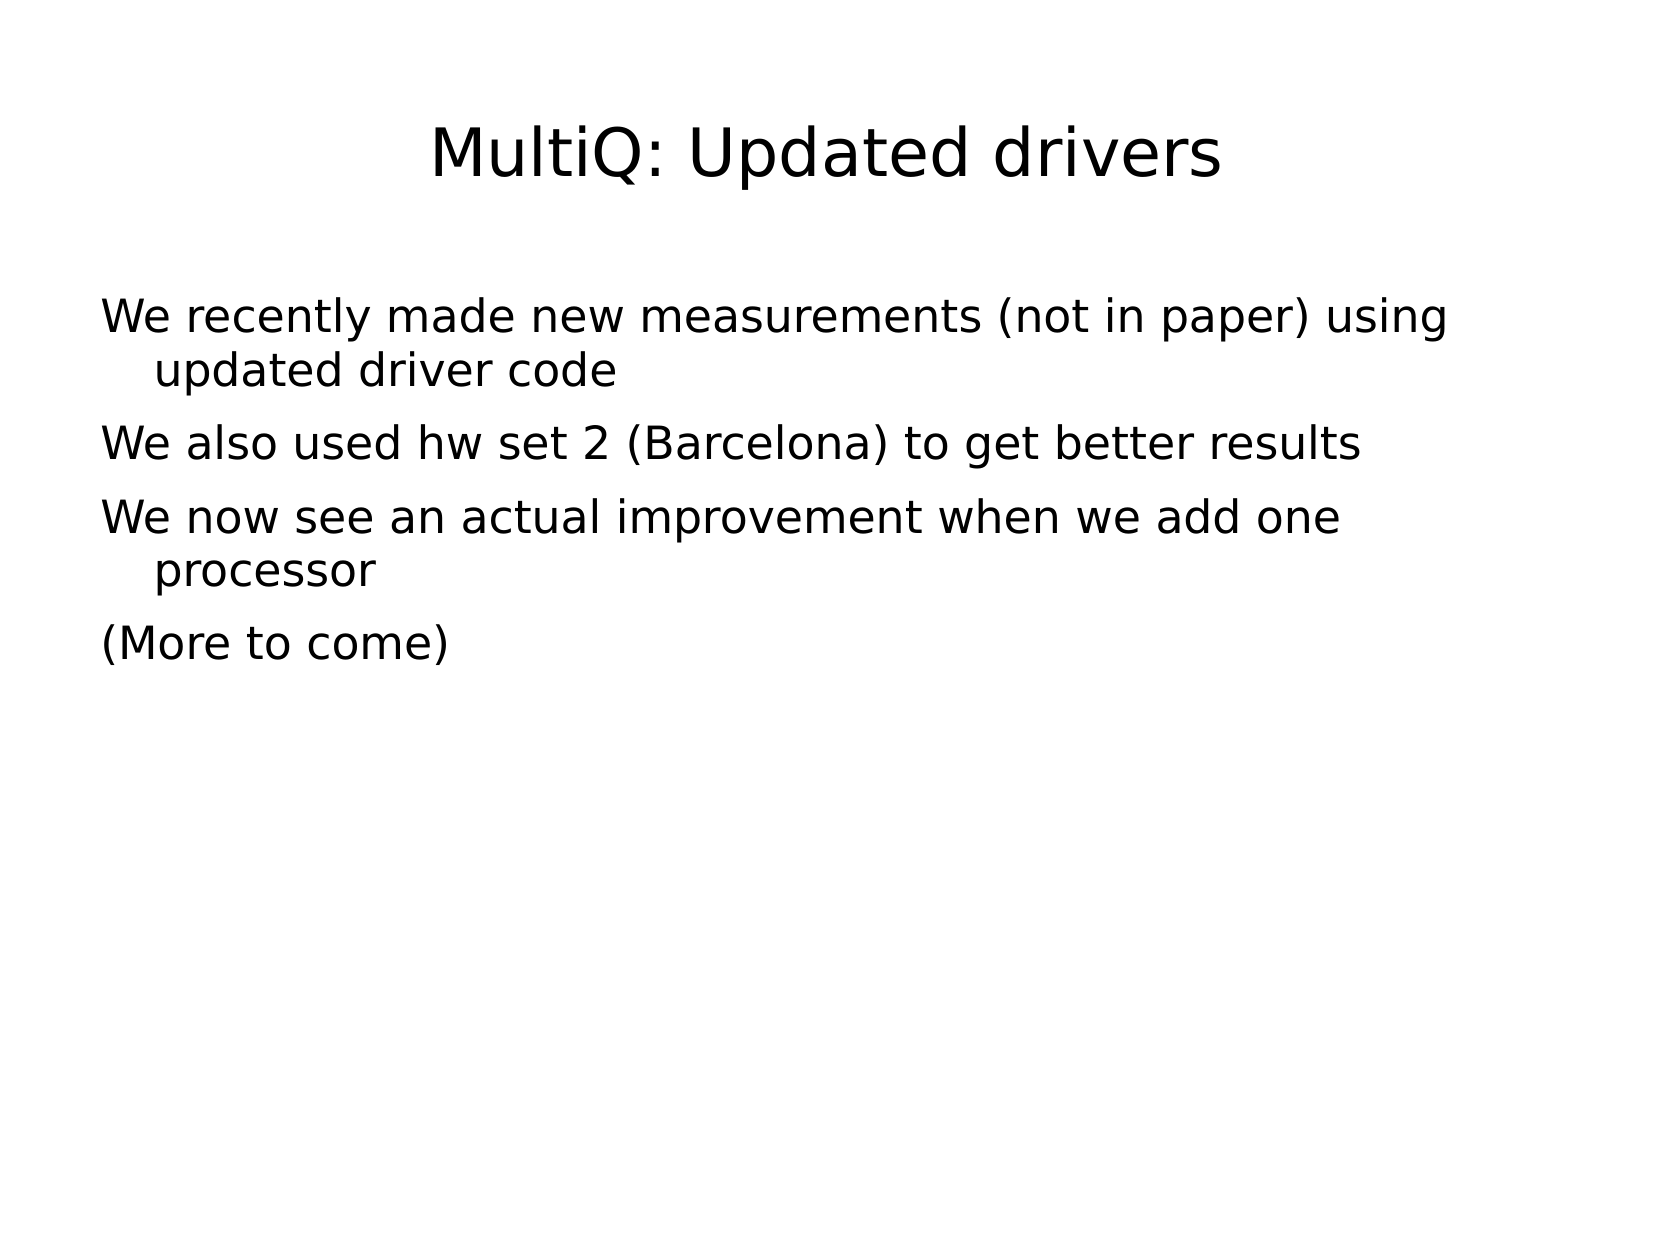

# MultiQ: Updated drivers
We recently made new measurements (not in paper) using updated driver code
We also used hw set 2 (Barcelona) to get better results
We now see an actual improvement when we add one processor
(More to come)